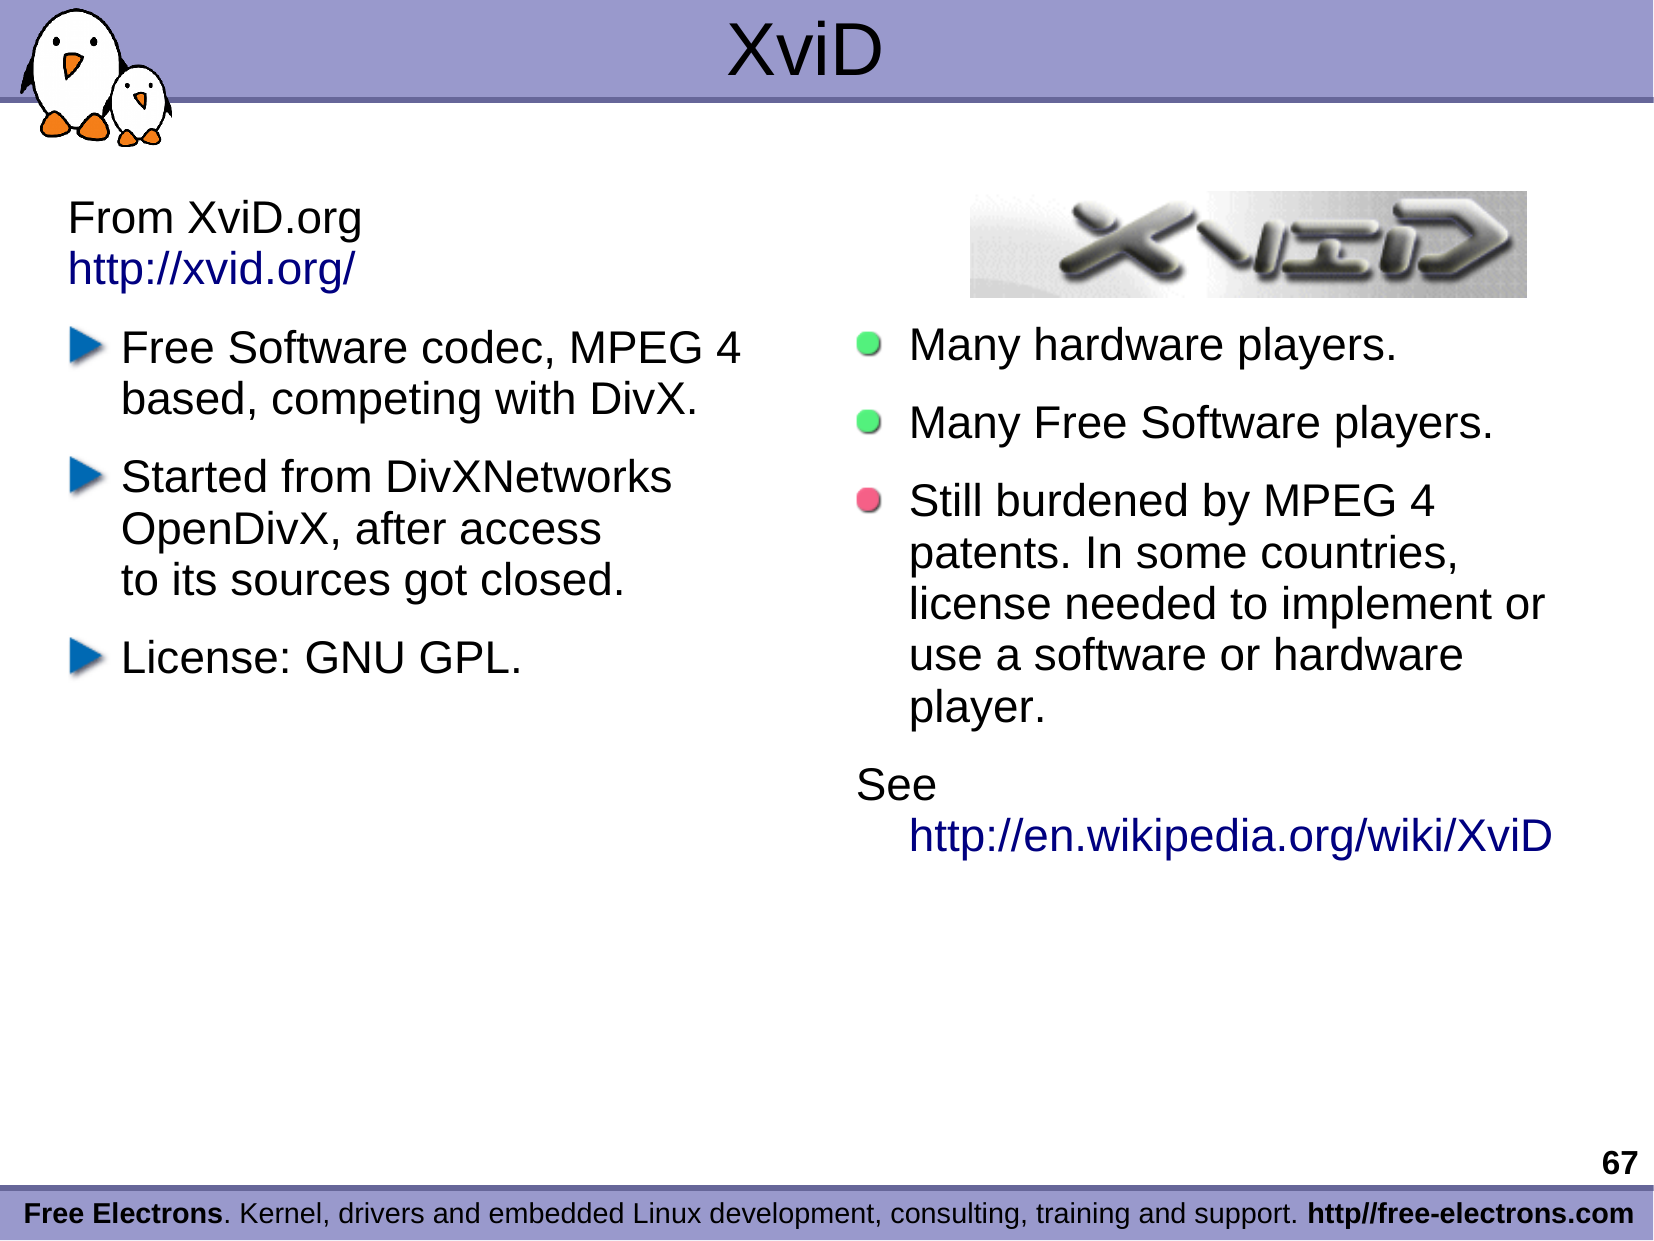

# XviD
From XviD.org
http://xvid.org/
Free Software codec, MPEG 4 based, competing with DivX.
Started from DivXNetworks OpenDivX, after access
to its sources got closed.
License: GNU GPL.
Many hardware players.
Many Free Software players.
Still burdened by MPEG 4 patents. In some countries, license needed to implement or use a software or hardware player.
See http://en.wikipedia.org/wiki/XviD